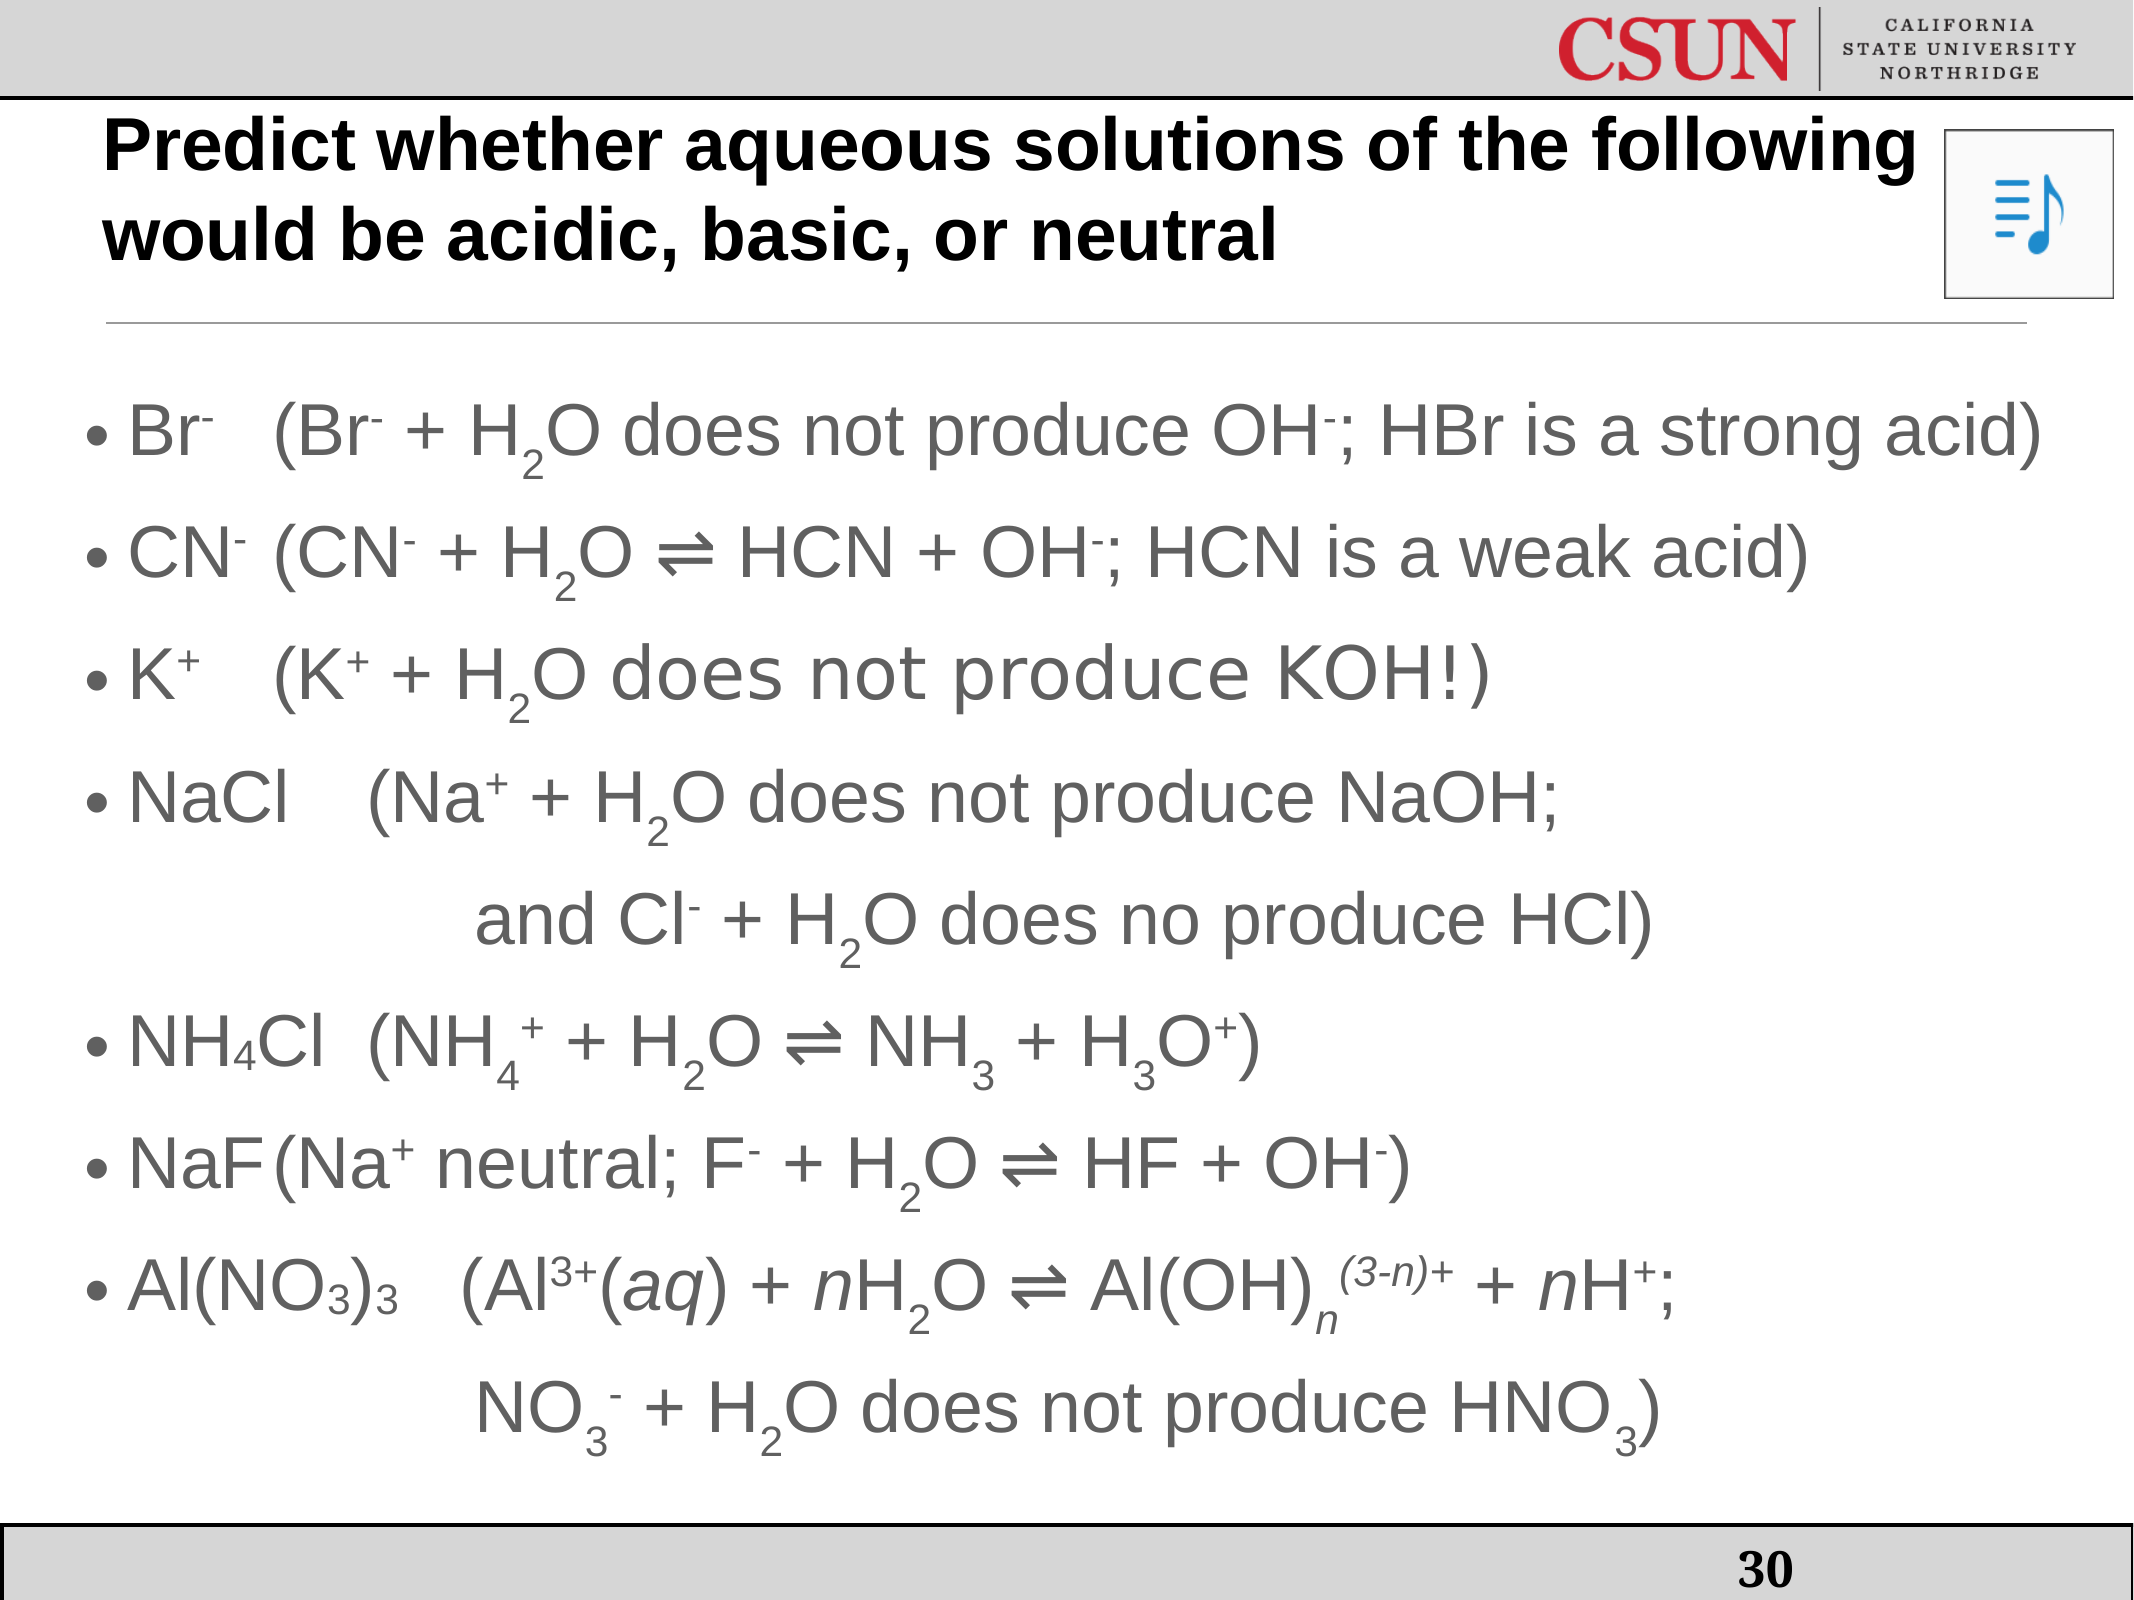

# Predict whether aqueous solutions of the following would be acidic, basic, or neutral
Br-			(Br- + H2O does not produce OH-; HBr is a strong acid)
CN-			(CN- + H2O ⇌ HCN + OH-; HCN is a weak acid)
K+			(K+ + H2O does not produce KOH!)
NaCl		(Na+ + H2O does not produce NaOH;
 and Cl- + H2O does no produce HCl)
NH4Cl		(NH4+ + H2O ⇌ NH3 + H3O+)
NaF			(Na+ neutral; F- + H2O ⇌ HF + OH-)
Al(NO3)3	(Al3+(aq) + nH2O ⇌ Al(OH)n(3-n)+ + nH+;
 NO3- + H2O does not produce HNO3)
30